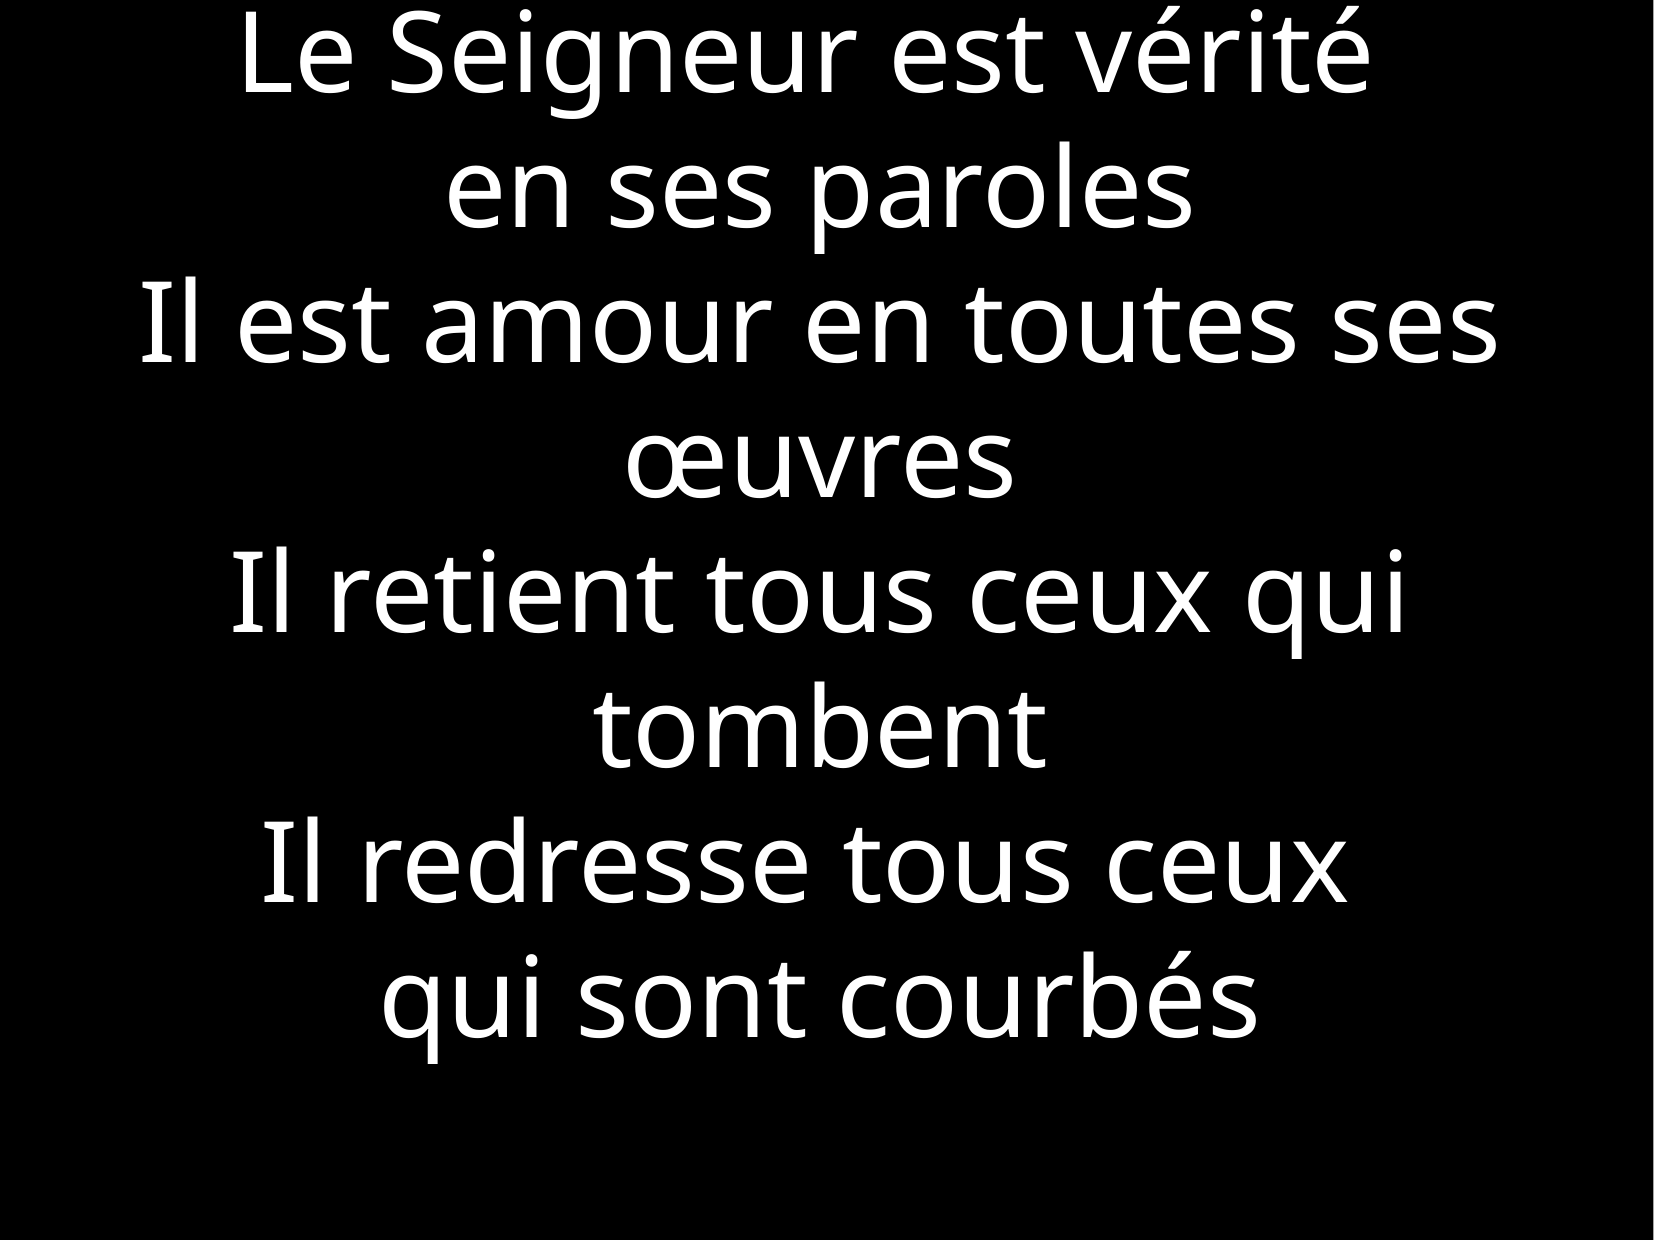

# Le Seigneur est vérité en ses paroles Il est amour en toutes ses œuvres Il retient tous ceux qui tombent Il redresse tous ceux qui sont courbés